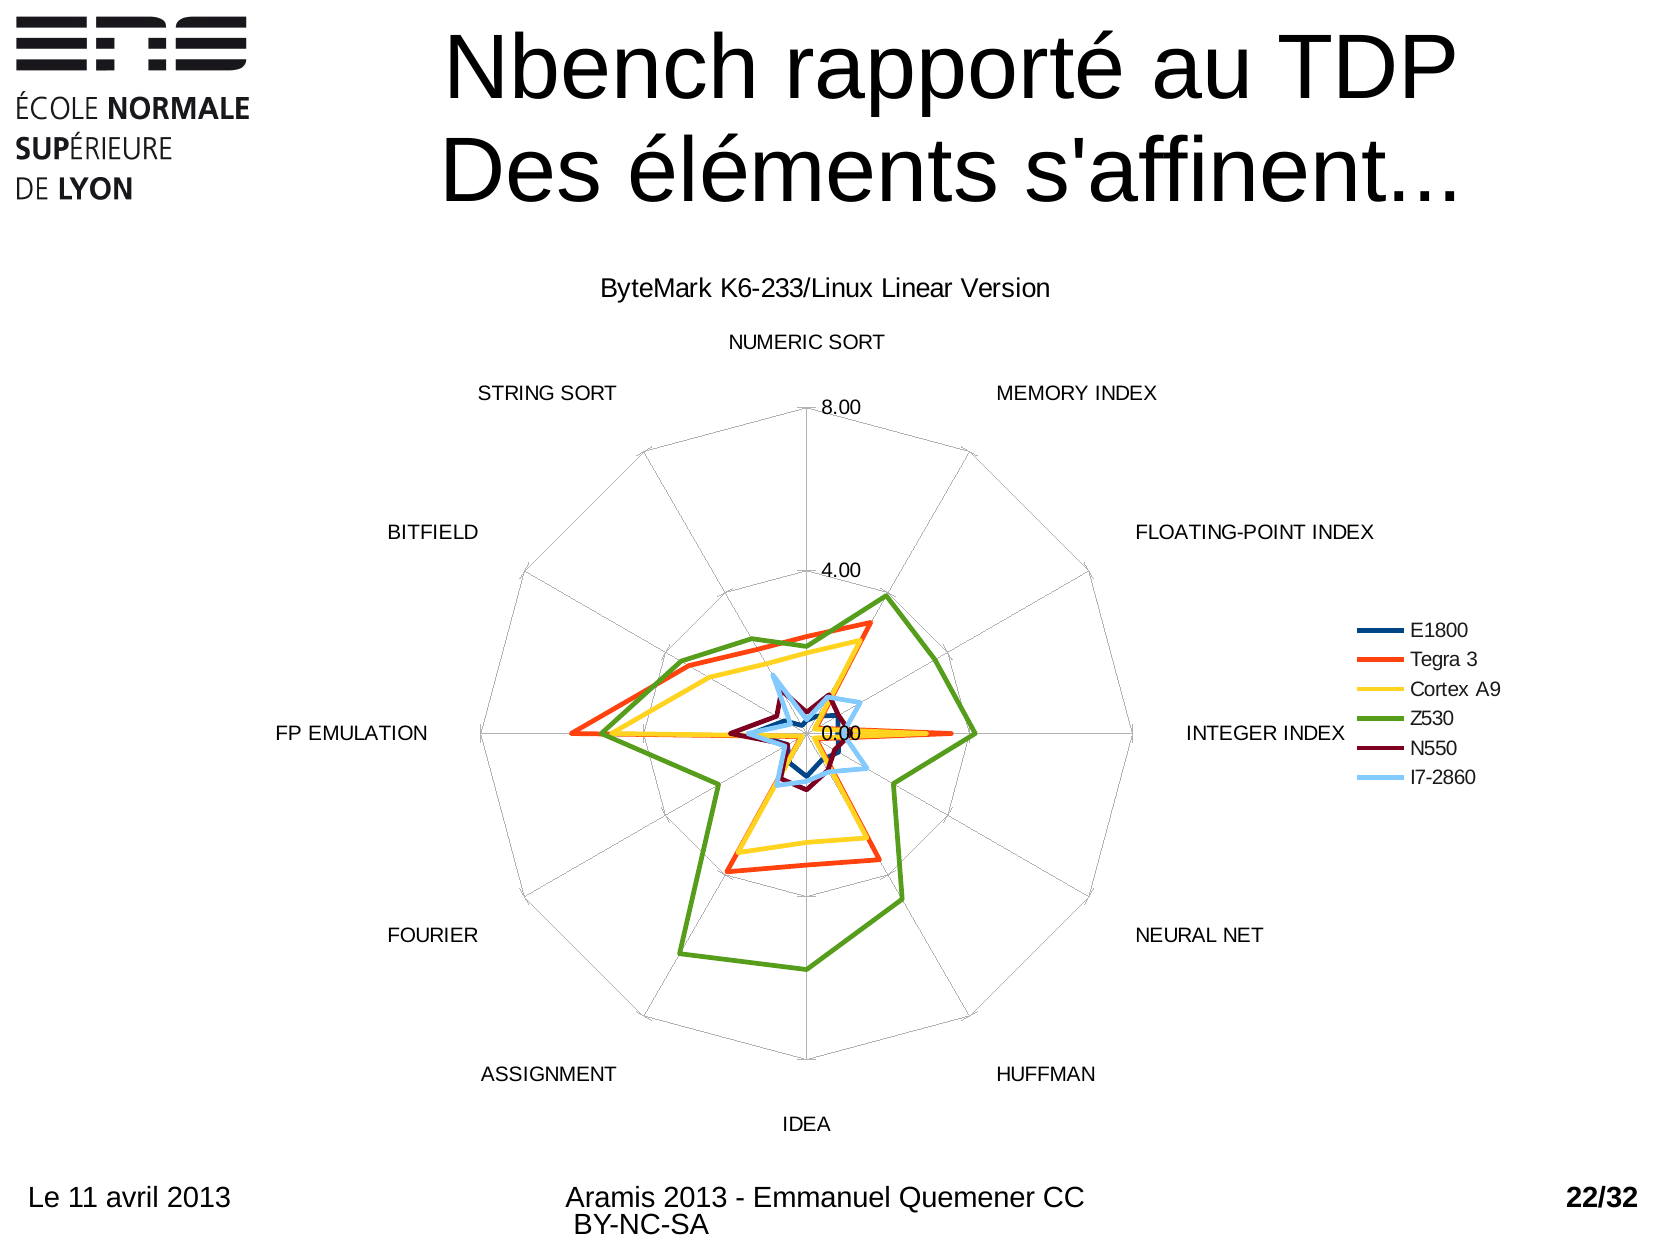

# Nbench rapporté au TDP Des éléments s'affinent...
### Chart: ByteMark K6-233/Linux Linear Version
| Category | E1800 | Tegra 3 | Cortex A9 | Z530 | N550 | I7-2860 |
|---|---|---|---|---|---|---|
| NUMERIC SORT | 0.321666666666667 | 2.38166666666667 | 1.98 | 2.14 | 0.520588235294118 | 0.340333333333333 |
| STRING SORT | 0.2275 | 2.39 | 1.97833333333333 | 2.69 | 1.22705882352941 | 1.66166666666667 |
| BITFIELD | 0.623888888888889 | 3.33833333333333 | 2.76166666666667 | 3.5575 | 0.849411764705882 | 0.454777777777778 |
| FP EMULATION | 1.35611111111111 | 5.78 | 4.79333333333333 | 5.04 | 1.87588235294118 | 1.44744444444444 |
| FOURIER | 0.543333333333333 | 0.15 | 0.123333333333333 | 2.495 | 0.541176470588235 | 0.615666666666667 |
| ASSIGNMENT | 0.834722222222222 | 3.92 | 3.37666666666667 | 6.24 | 1.27705882352941 | 1.47433333333333 |
| IDEA | 1.05444444444444 | 3.22833333333333 | 2.67333333333333 | 5.795 | 1.38235294117647 | 1.17311111111111 |
| HUFFMAN | 0.7475 | 3.57666666666667 | 2.96 | 4.695 | 1.04235294117647 | 1.08644444444444 |
| NEURAL NET | 0.909444444444445 | 0.263333333333333 | 0.216666666666667 | 2.46 | 0.796470588235294 | 1.71633333333333 |
| INTEGER INDEX | 0.764722222222222 | 3.555 | 2.94333333333333 | 4.14 | 1.08941176470588 | 0.890333333333333 |
| FLOATING-POINT INDEX | 0.895833333333333 | 0.263333333333333 | 0.22 | 3.635 | 0.902352941176471 | 1.52222222222222 |
| MEMORY INDEX | 0.491111111111111 | 3.15 | 2.645 | 3.91 | 1.1 | 1.03533333333333 |
Le 11 avril 2013
Aramis 2013 - Emmanuel Quemener CC BY-NC-SA
22